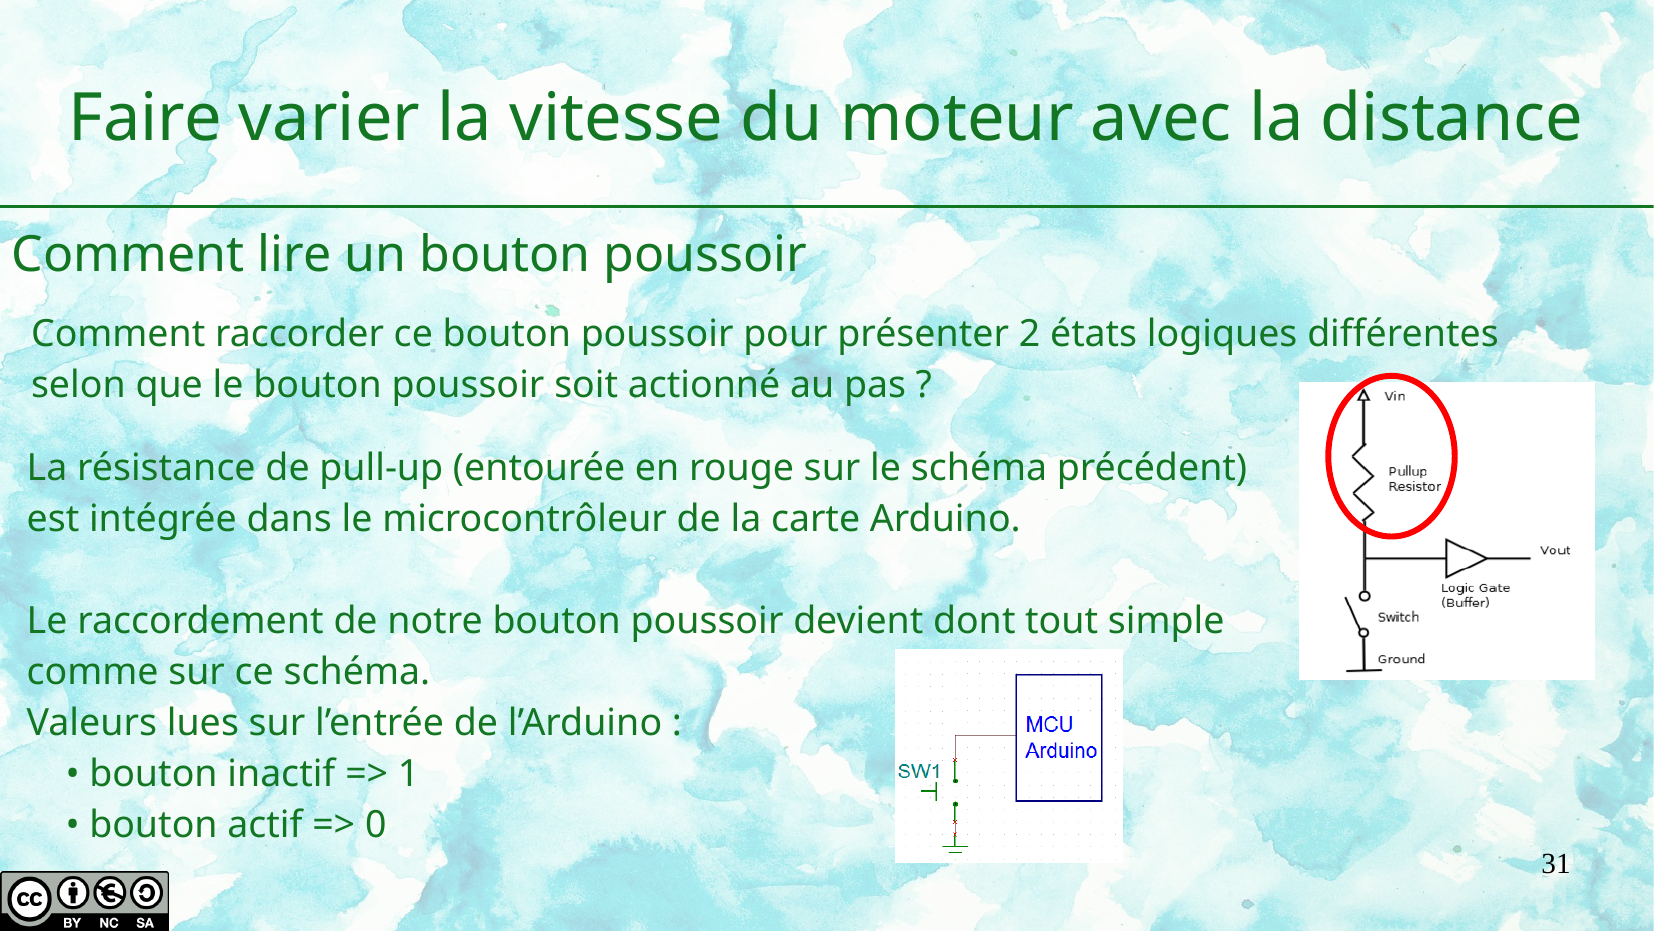

Faire varier la vitesse du moteur avec la distance
# Comment lire un bouton poussoir
Comment raccorder ce bouton poussoir pour présenter 2 états logiques différentes selon que le bouton poussoir soit actionné au pas ?
La résistance de pull-up (entourée en rouge sur le schéma précédent) est intégrée dans le microcontrôleur de la carte Arduino.
Le raccordement de notre bouton poussoir devient dont tout simple  comme sur ce schéma.
Valeurs lues sur l’entrée de l’Arduino :
 • bouton inactif => 1
 • bouton actif => 0
31